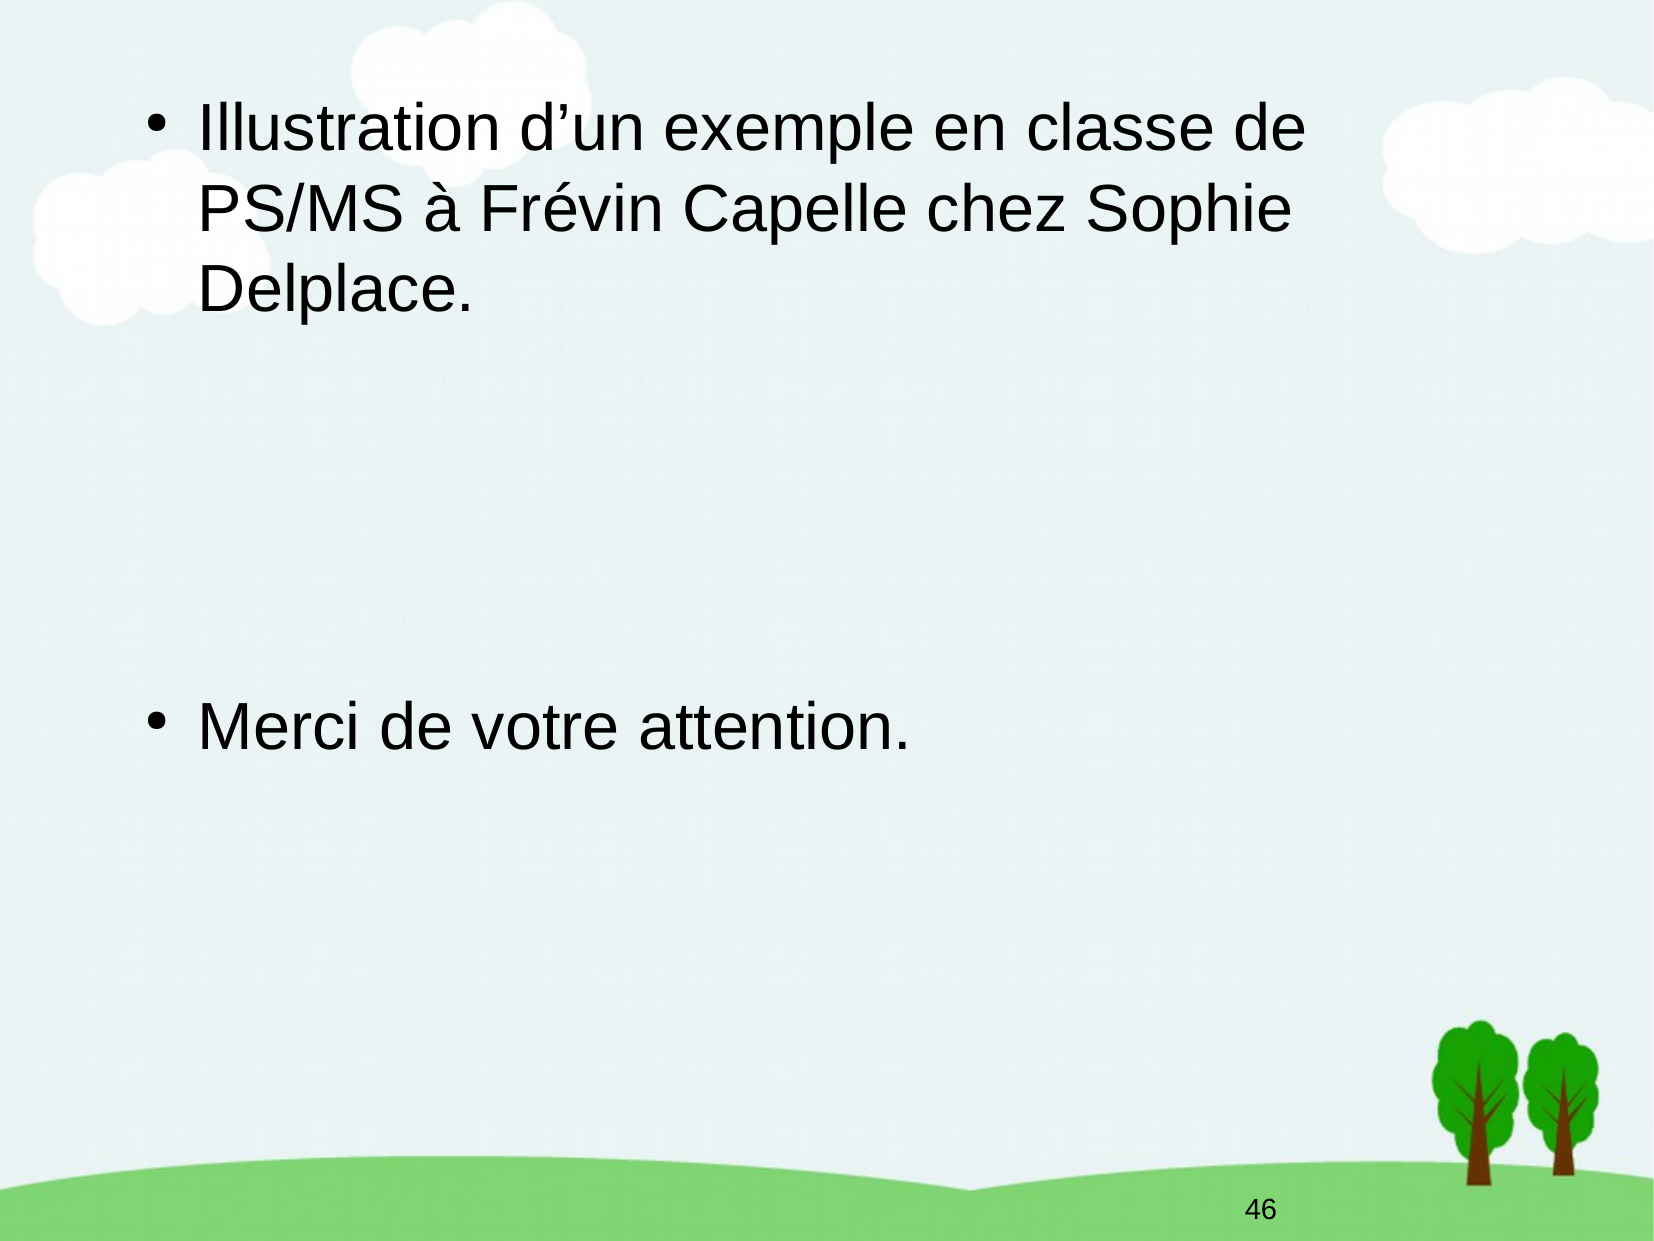

# Illustration d’un exemple en classe de PS/MS à Frévin Capelle chez Sophie Delplace.
Merci de votre attention.